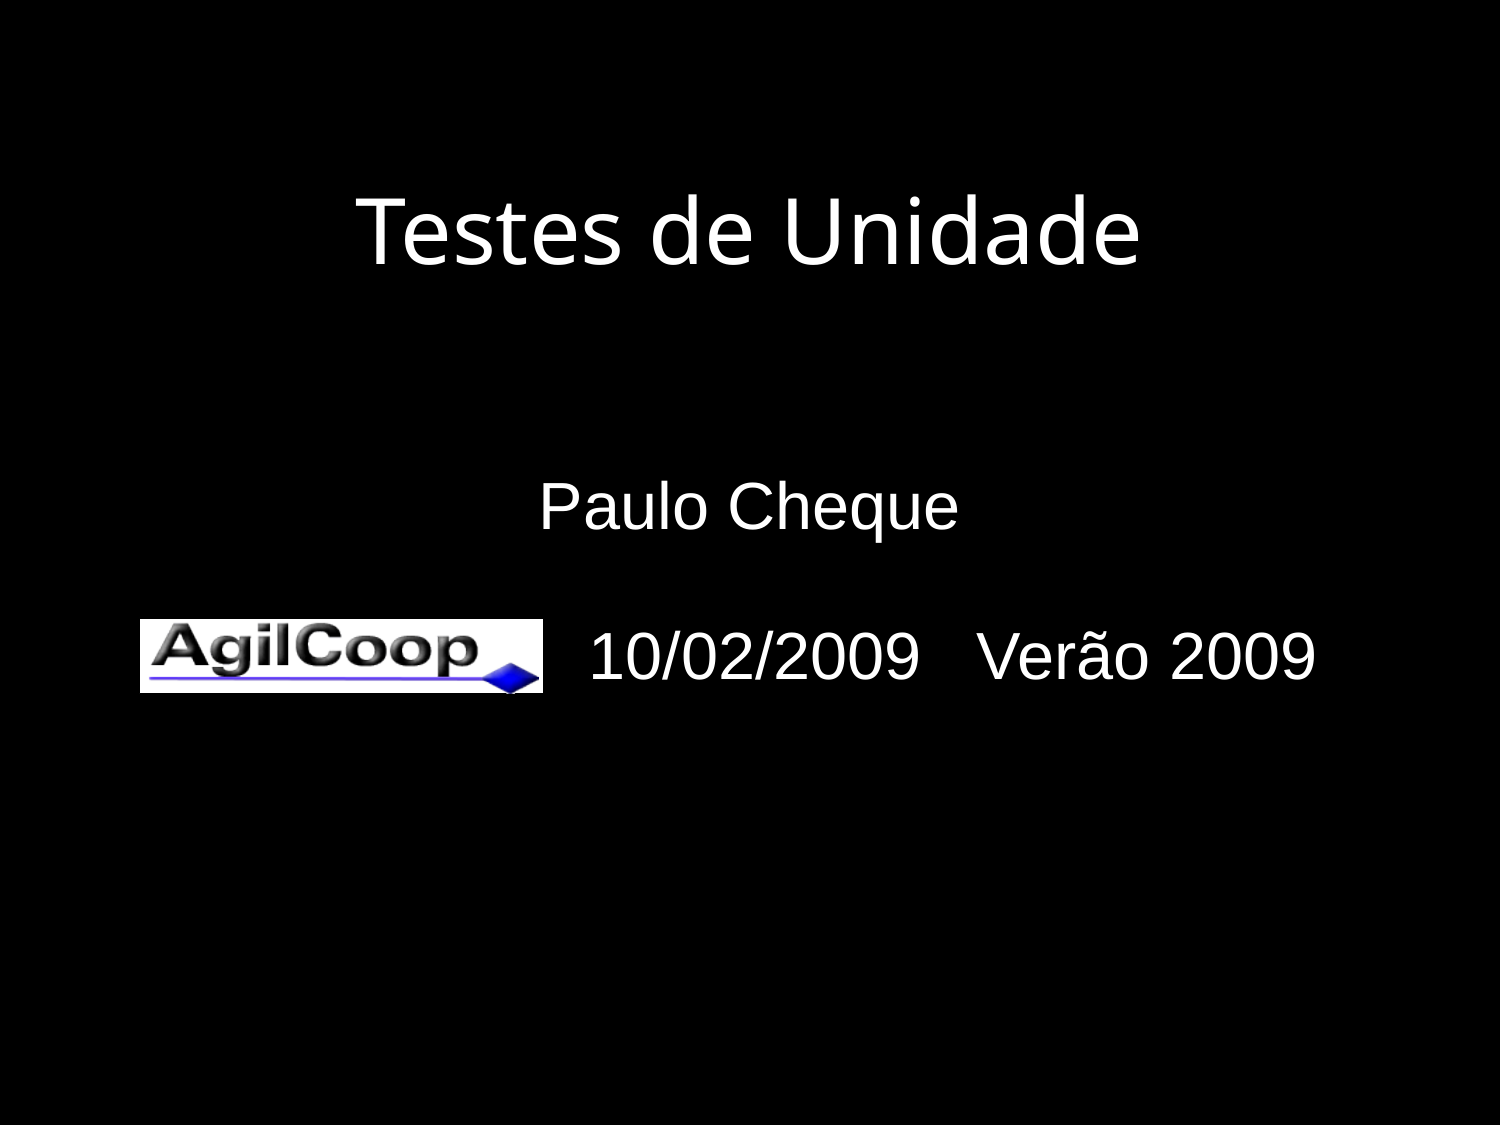

# Testes de Unidade
Paulo Cheque
 10/02/2009 Verão 2009